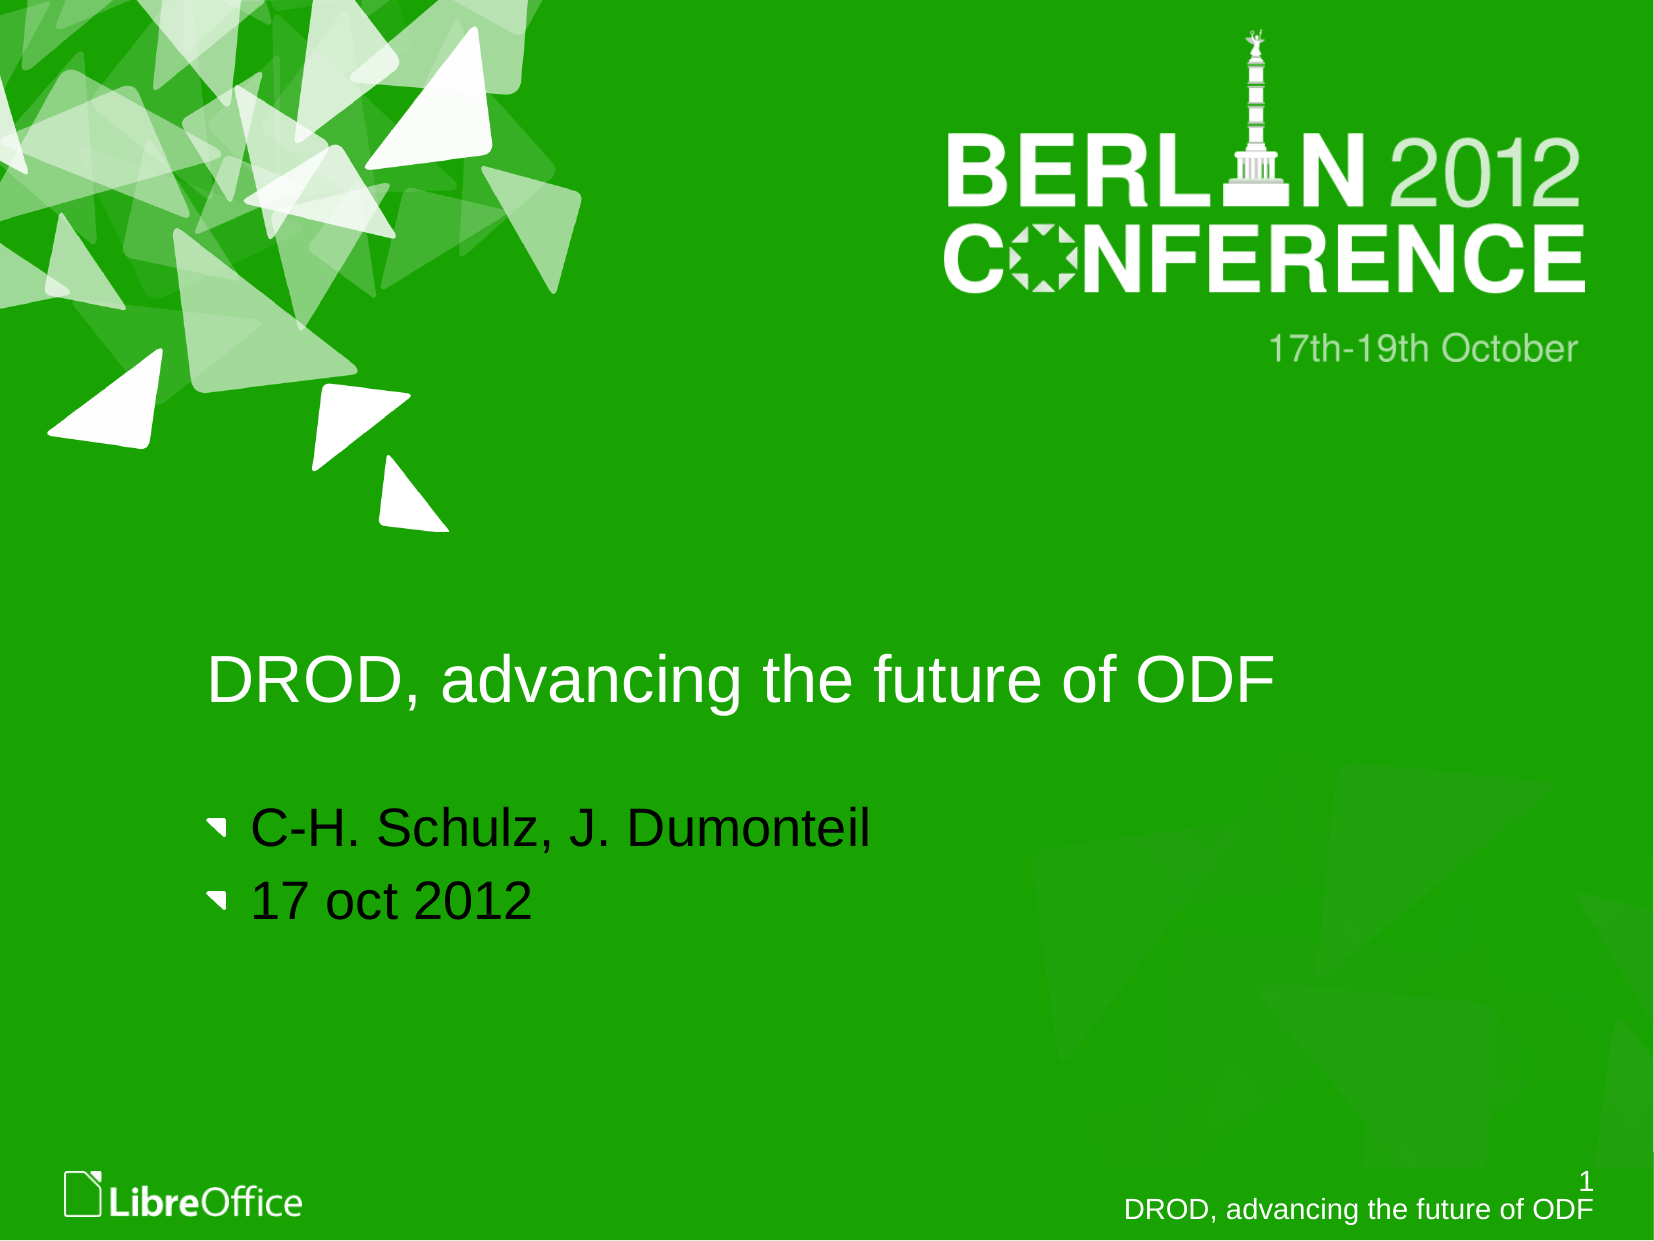

# DROD, advancing the future of ODF
C-H. Schulz, J. Dumonteil
17 oct 2012
1
DROD, advancing the future of ODF